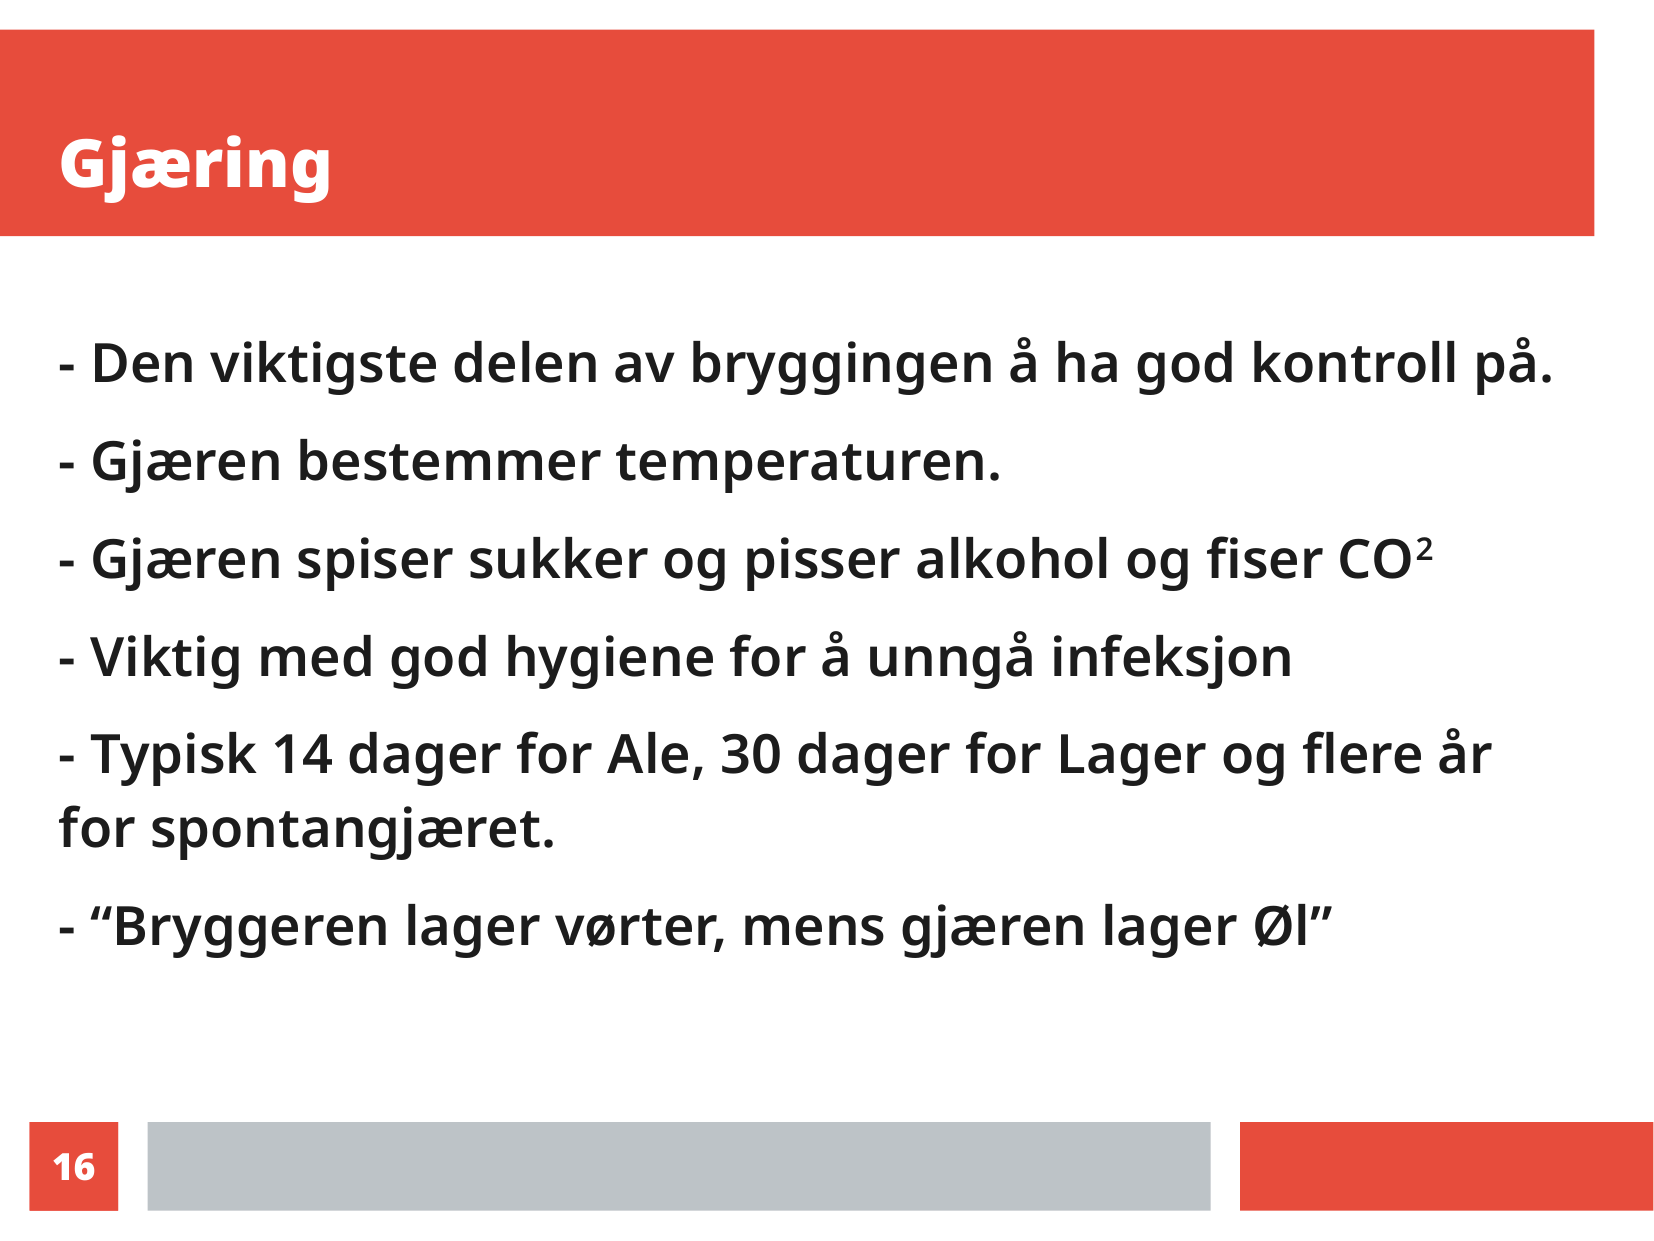

# Gjæring
- Den viktigste delen av bryggingen å ha god kontroll på.
- Gjæren bestemmer temperaturen.
- Gjæren spiser sukker og pisser alkohol og fiser CO2
- Viktig med god hygiene for å unngå infeksjon
- Typisk 14 dager for Ale, 30 dager for Lager og flere år for spontangjæret.
- “Bryggeren lager vørter, mens gjæren lager Øl”
16